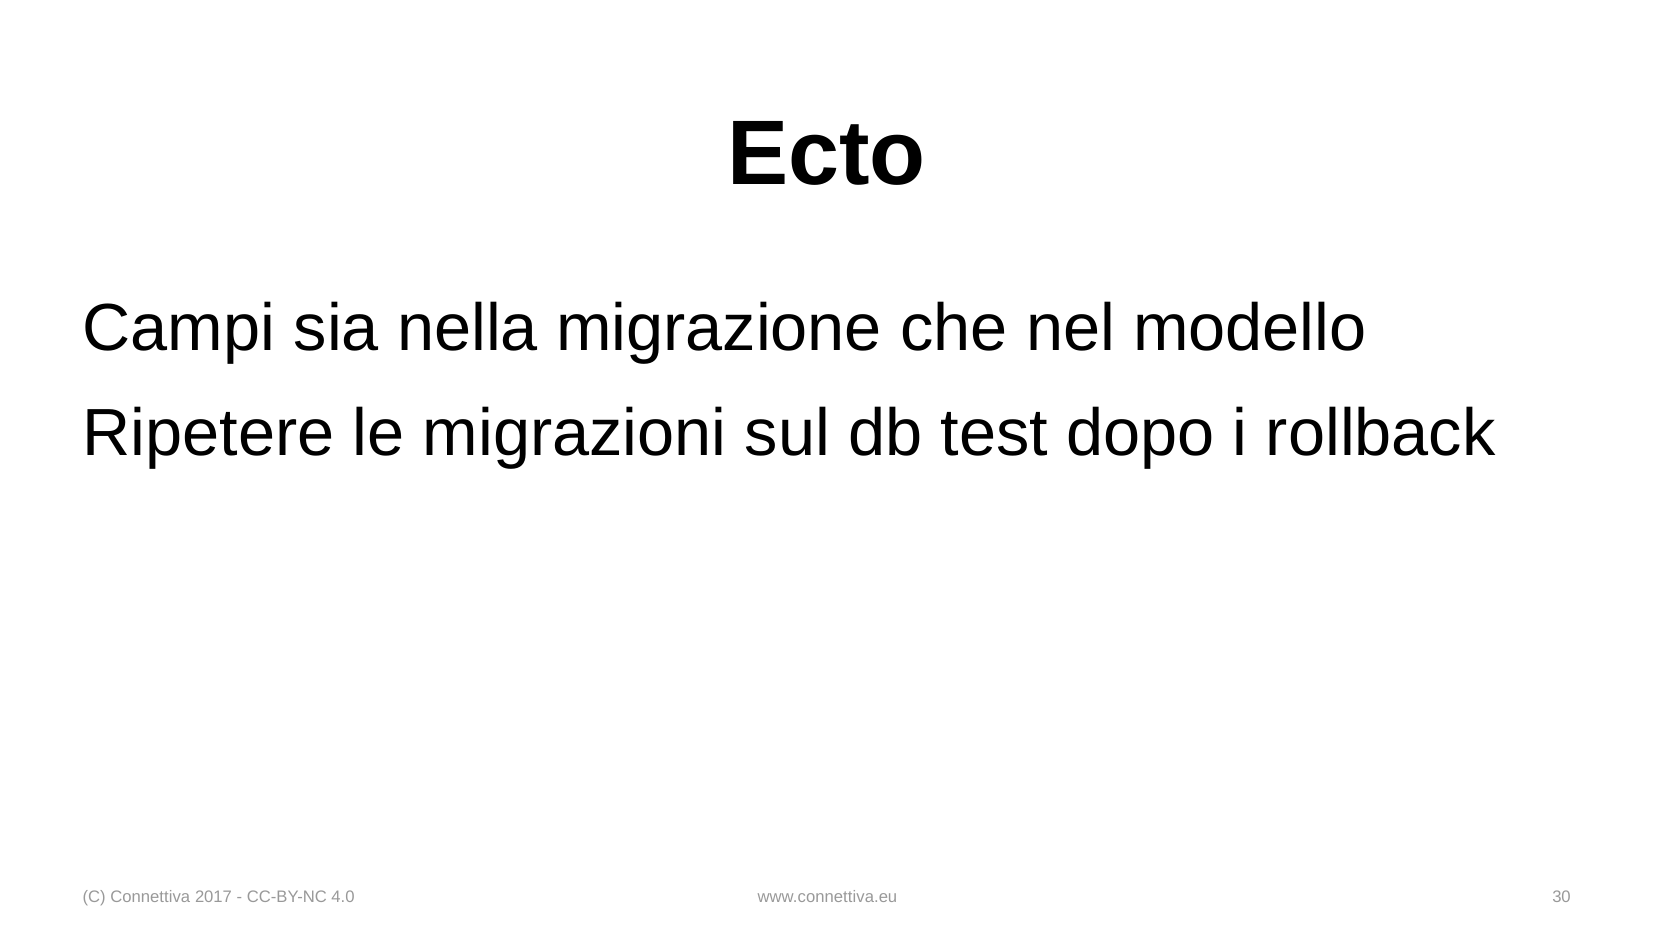

# Ecto
Campi sia nella migrazione che nel modello
Ripetere le migrazioni sul db test dopo i rollback
(C) Connettiva 2017 - CC-BY-NC 4.0
www.connettiva.eu
30